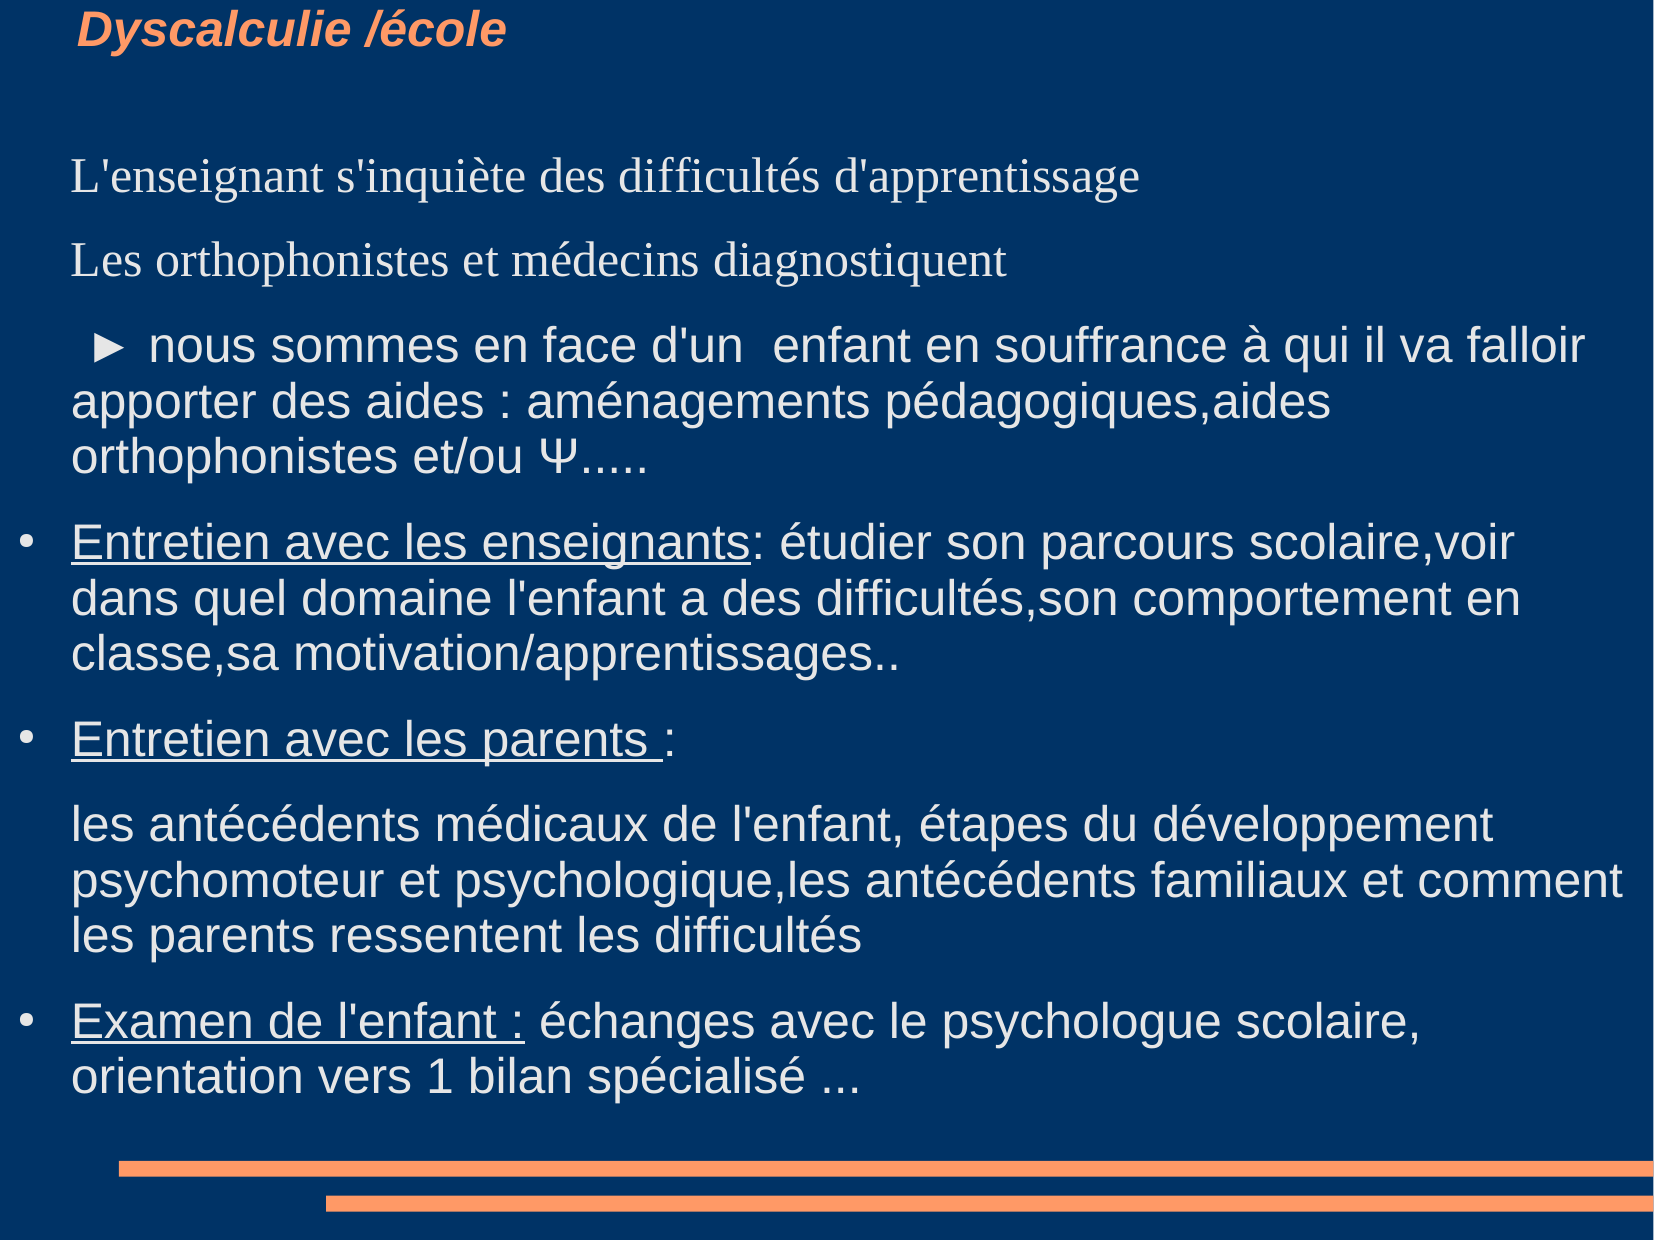

# Dyscalculie /école
L'enseignant s'inquiète des difficultés d'apprentissage
Les orthophonistes et médecins diagnostiquent
 ► nous sommes en face d'un enfant en souffrance à qui il va falloir apporter des aides : aménagements pédagogiques,aides orthophonistes et/ou Ψ.....
Entretien avec les enseignants: étudier son parcours scolaire,voir dans quel domaine l'enfant a des difficultés,son comportement en classe,sa motivation/apprentissages..
Entretien avec les parents :
les antécédents médicaux de l'enfant, étapes du développement psychomoteur et psychologique,les antécédents familiaux et comment les parents ressentent les difficultés
Examen de l'enfant : échanges avec le psychologue scolaire, orientation vers 1 bilan spécialisé ...